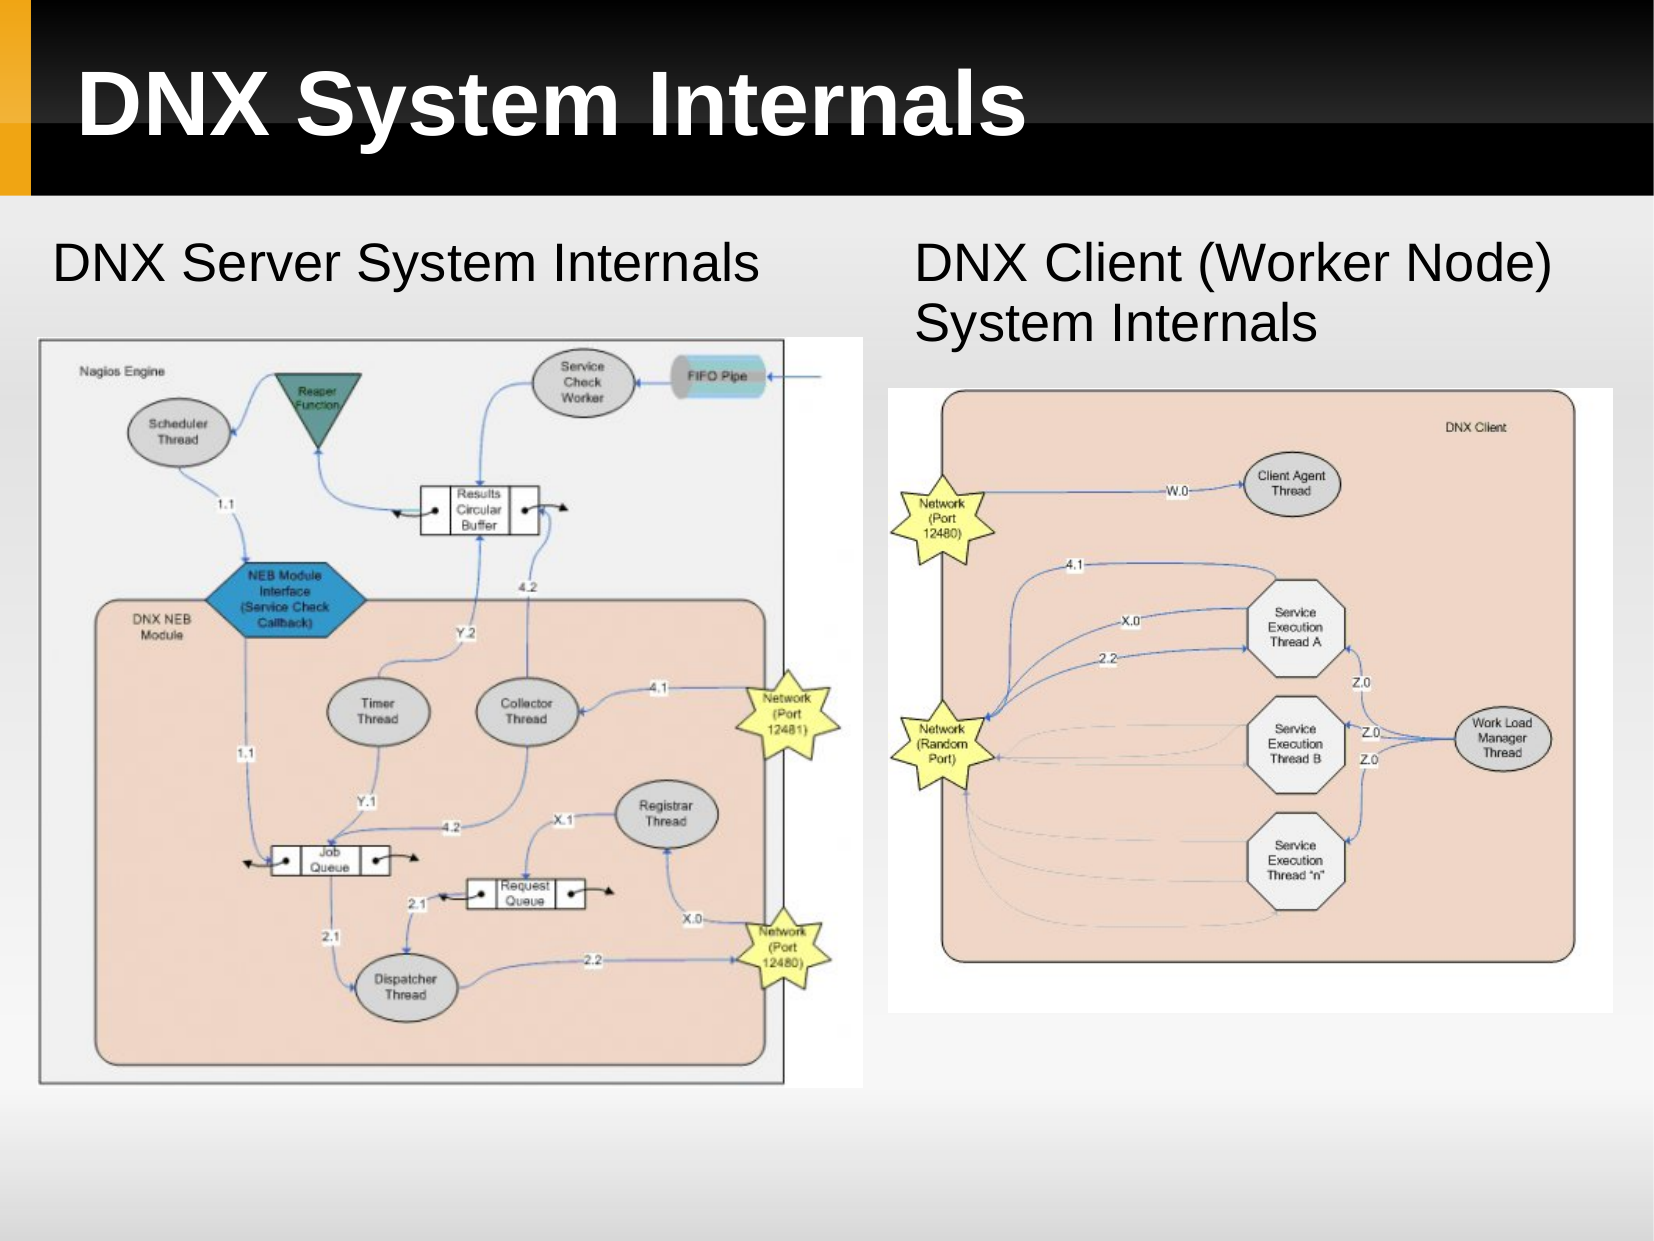

# DNX System Internals
DNX Server System Internals
DNX Client (Worker Node)
System Internals